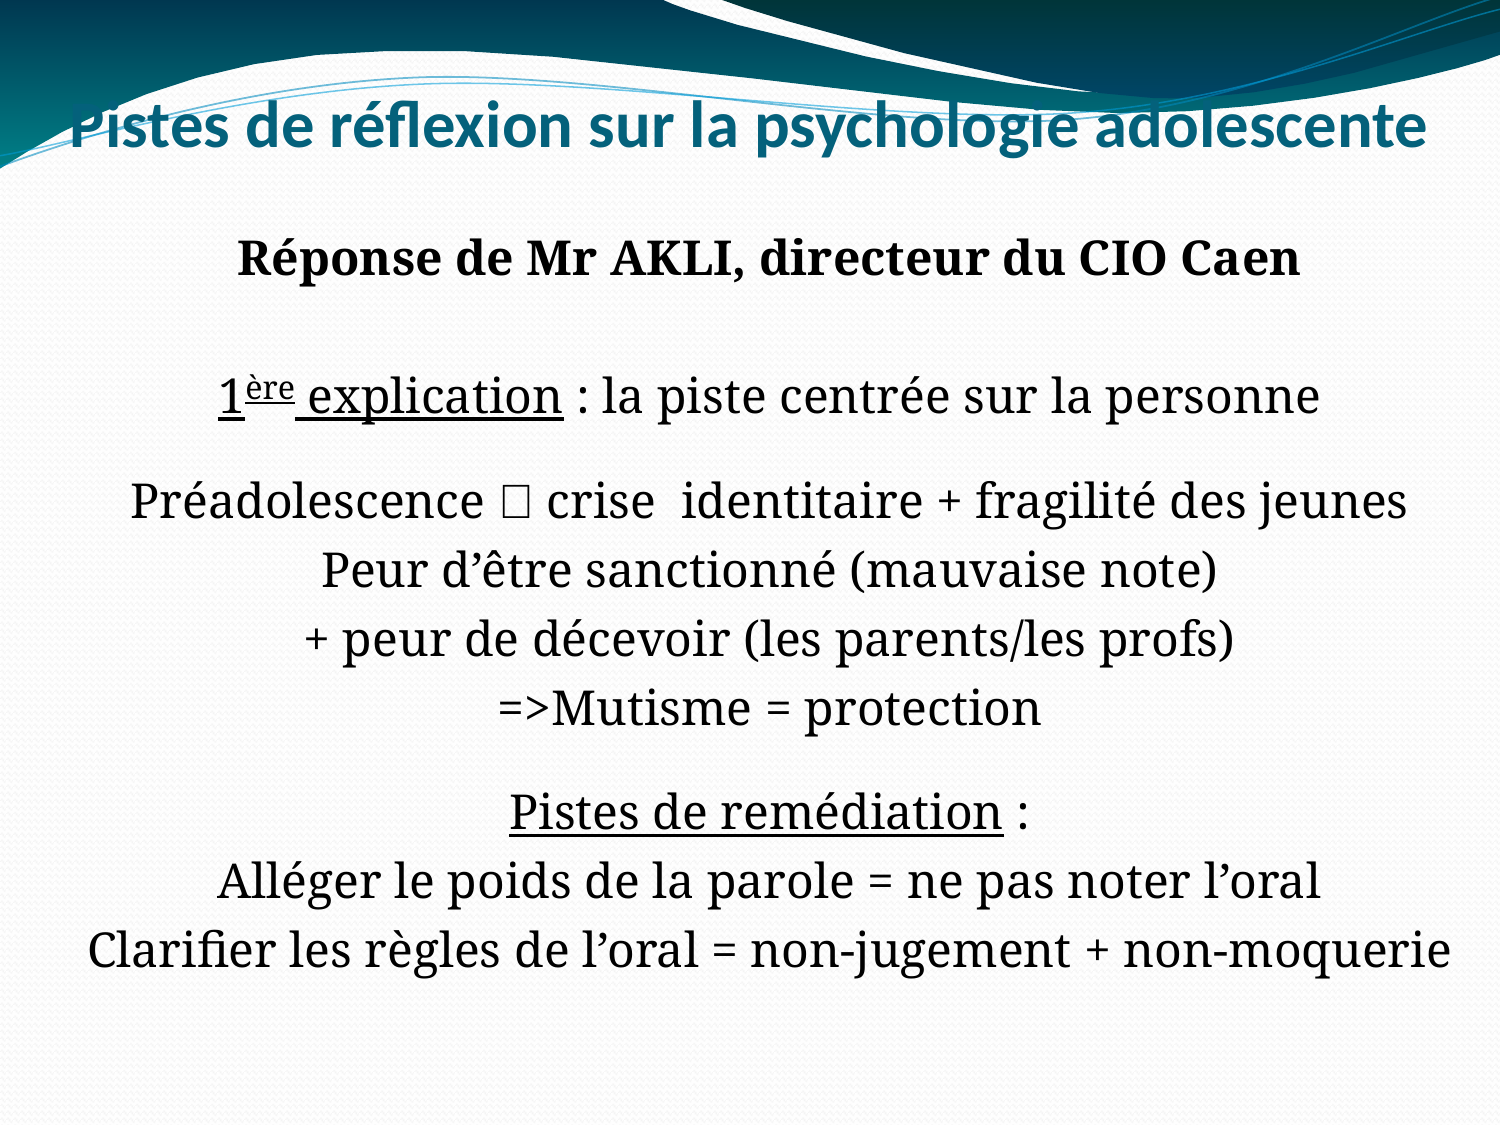

# Pistes de réflexion sur la psychologie adolescente
Réponse de Mr AKLI, directeur du CIO Caen
1ère explication : la piste centrée sur la personne
Préadolescence  crise identitaire + fragilité des jeunes
Peur d’être sanctionné (mauvaise note)
+ peur de décevoir (les parents/les profs)
=>Mutisme = protection
Pistes de remédiation :
Alléger le poids de la parole = ne pas noter l’oral
Clarifier les règles de l’oral = non-jugement + non-moquerie